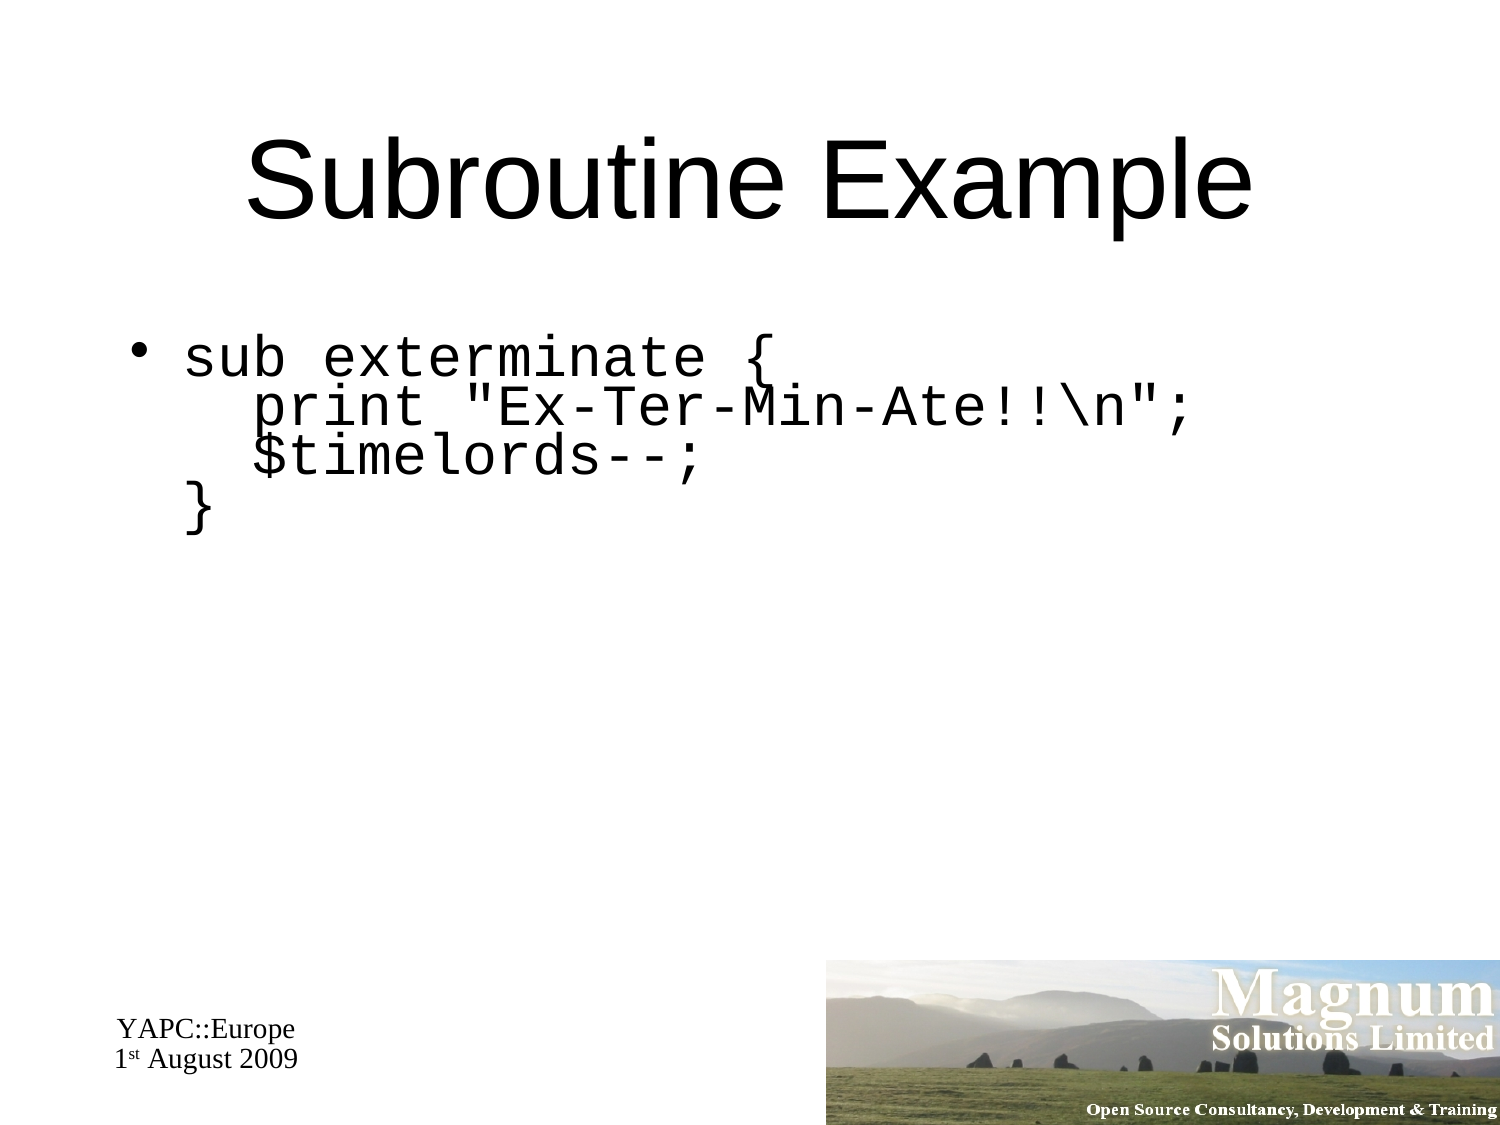

# Subroutine Example
sub exterminate {
 print "Ex-Ter-Min-Ate!!\n";
 $timelords--;
}
96